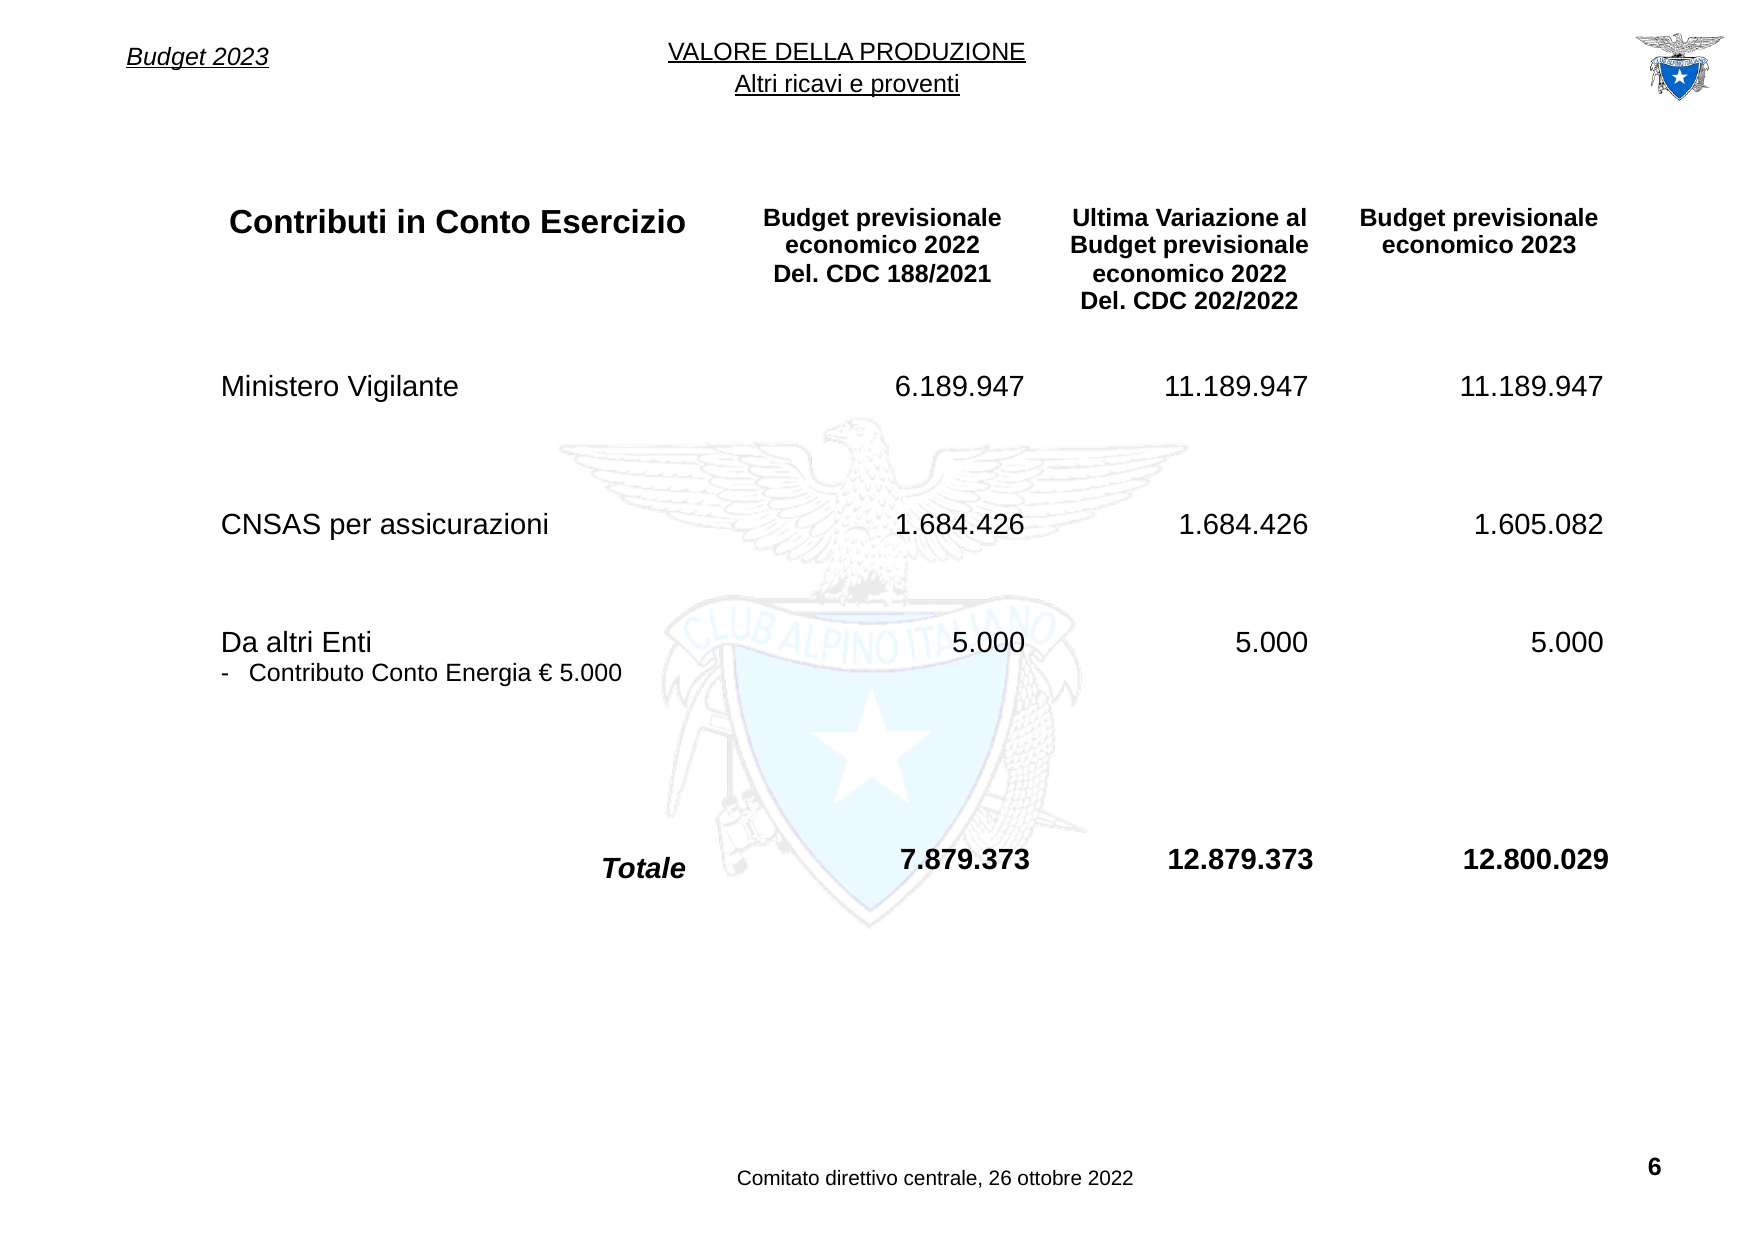

| VALORE DELLA PRODUZIONE Altri ricavi e proventi |
| --- |
Budget 2023
| Contributi in Conto Esercizio | Budget previsionale economico 2022 Del. CDC 188/2021 | Ultima Variazione al Budget previsionale economico 2022 Del. CDC 202/2022 | Budget previsionale economico 2023 |
| --- | --- | --- | --- |
| Ministero Vigilante | 6.189.947 | 11.189.947 | 11.189.947 |
| CNSAS per assicurazioni | 1.684.426 | 1.684.426 | 1.605.082 |
| Da altri Enti Contributo Conto Energia € 5.000 | 5.000 | 5.000 | 5.000 |
| Totale | 7.879.373 | 12.879.373 | 12.800.029 |
6
Comitato direttivo centrale, 26 ottobre 2022